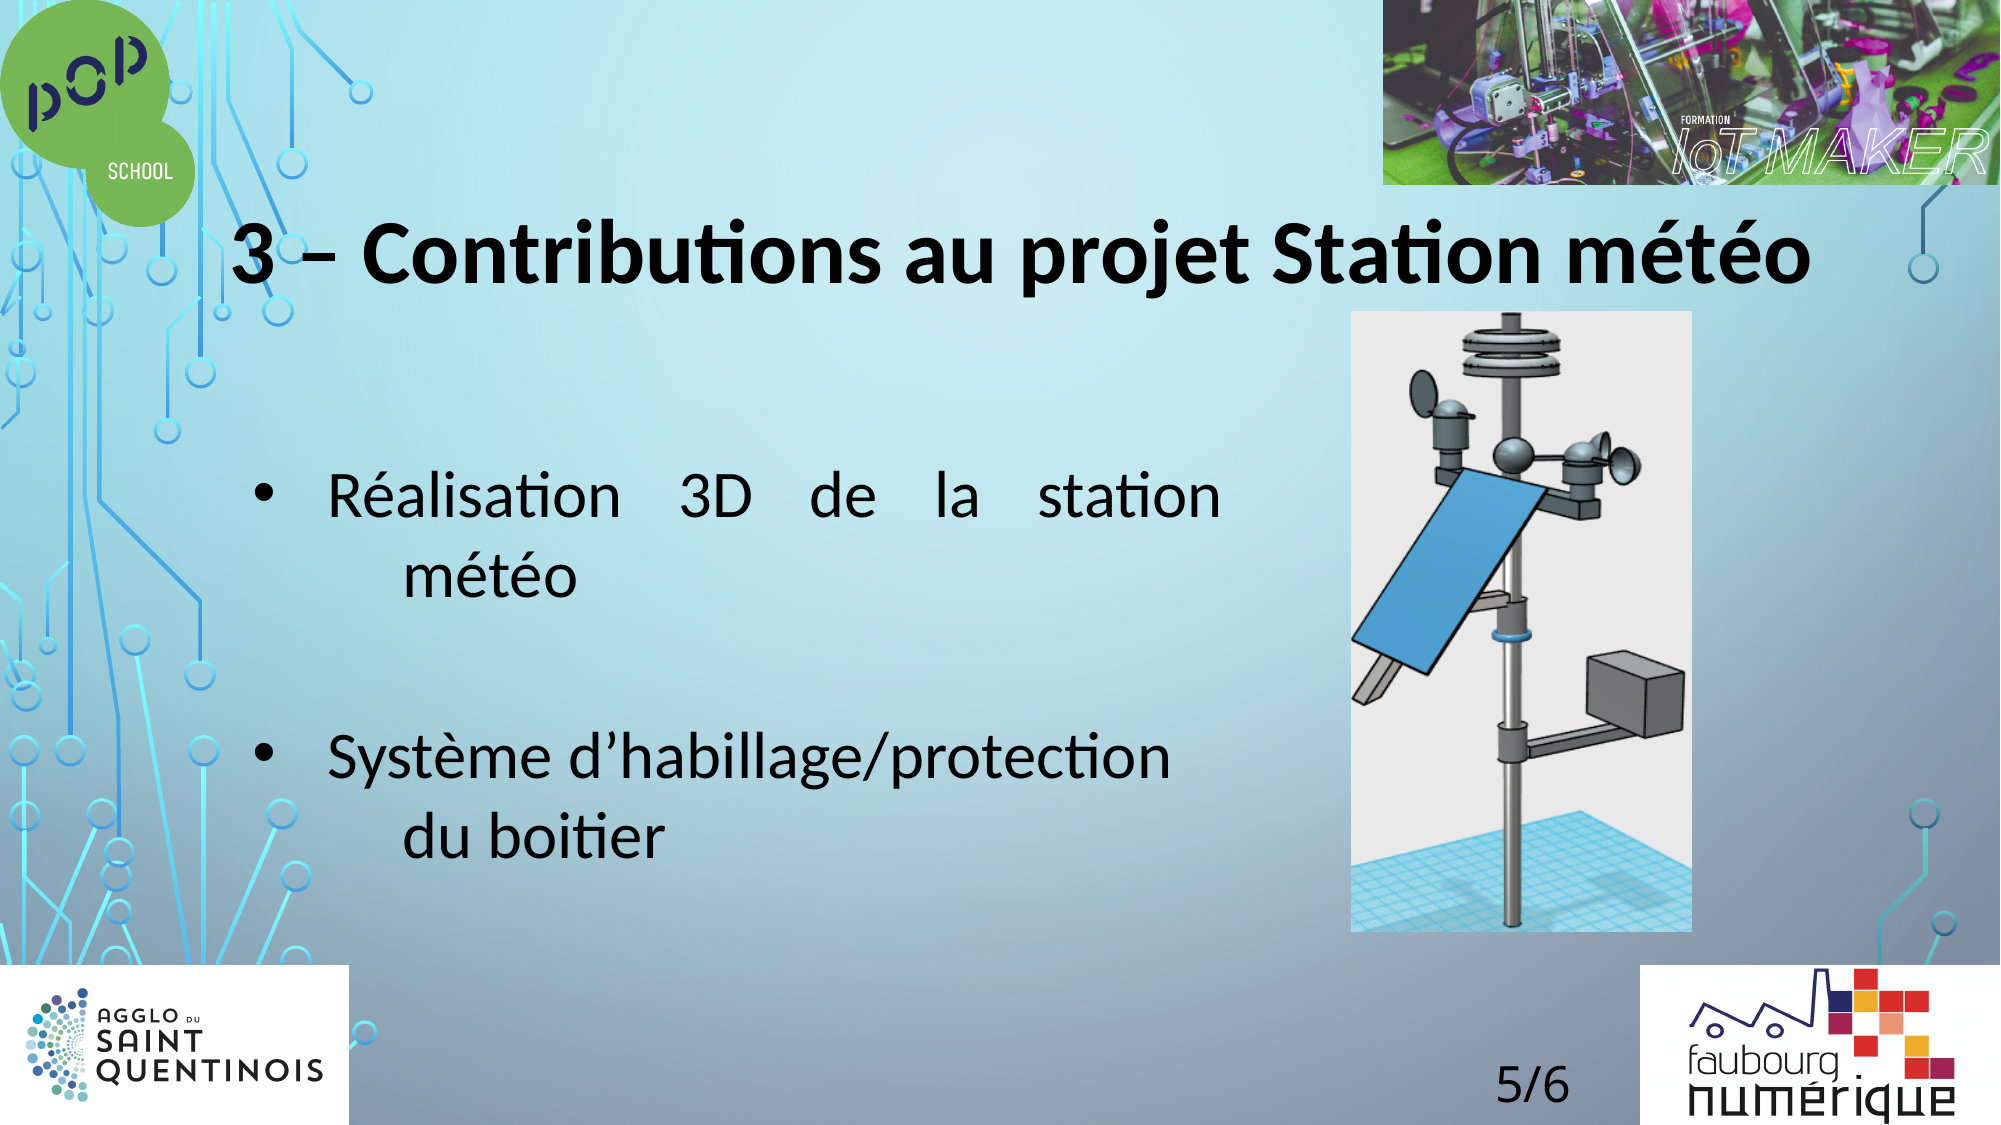

3 – Contributions au projet Station météo
Réalisation 3D de la station météo
Système d’habillage/protection du boitier
5/6